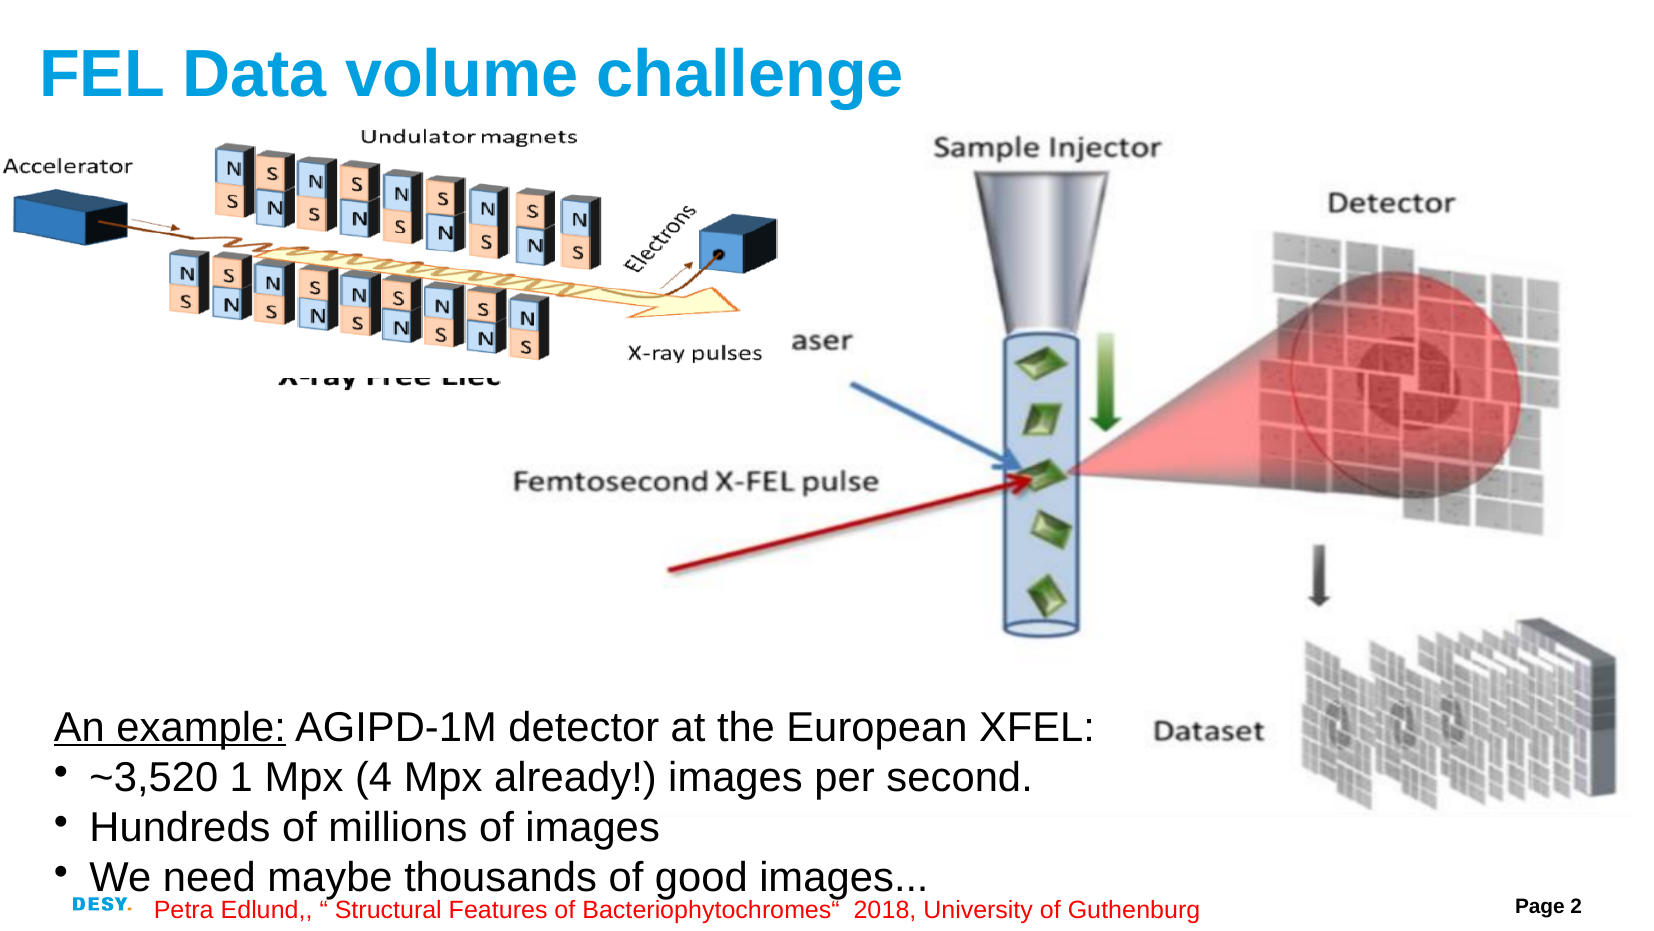

FEL Data volume challenge
An example: AGIPD-1M detector at the European XFEL:
~3,520 1 Mpx (4 Mpx already!) images per second.
Hundreds of millions of images
We need maybe thousands of good images...
Petra Edlund,, “ Structural Features of Bacteriophytochromes“ 2018, University of Guthenburg